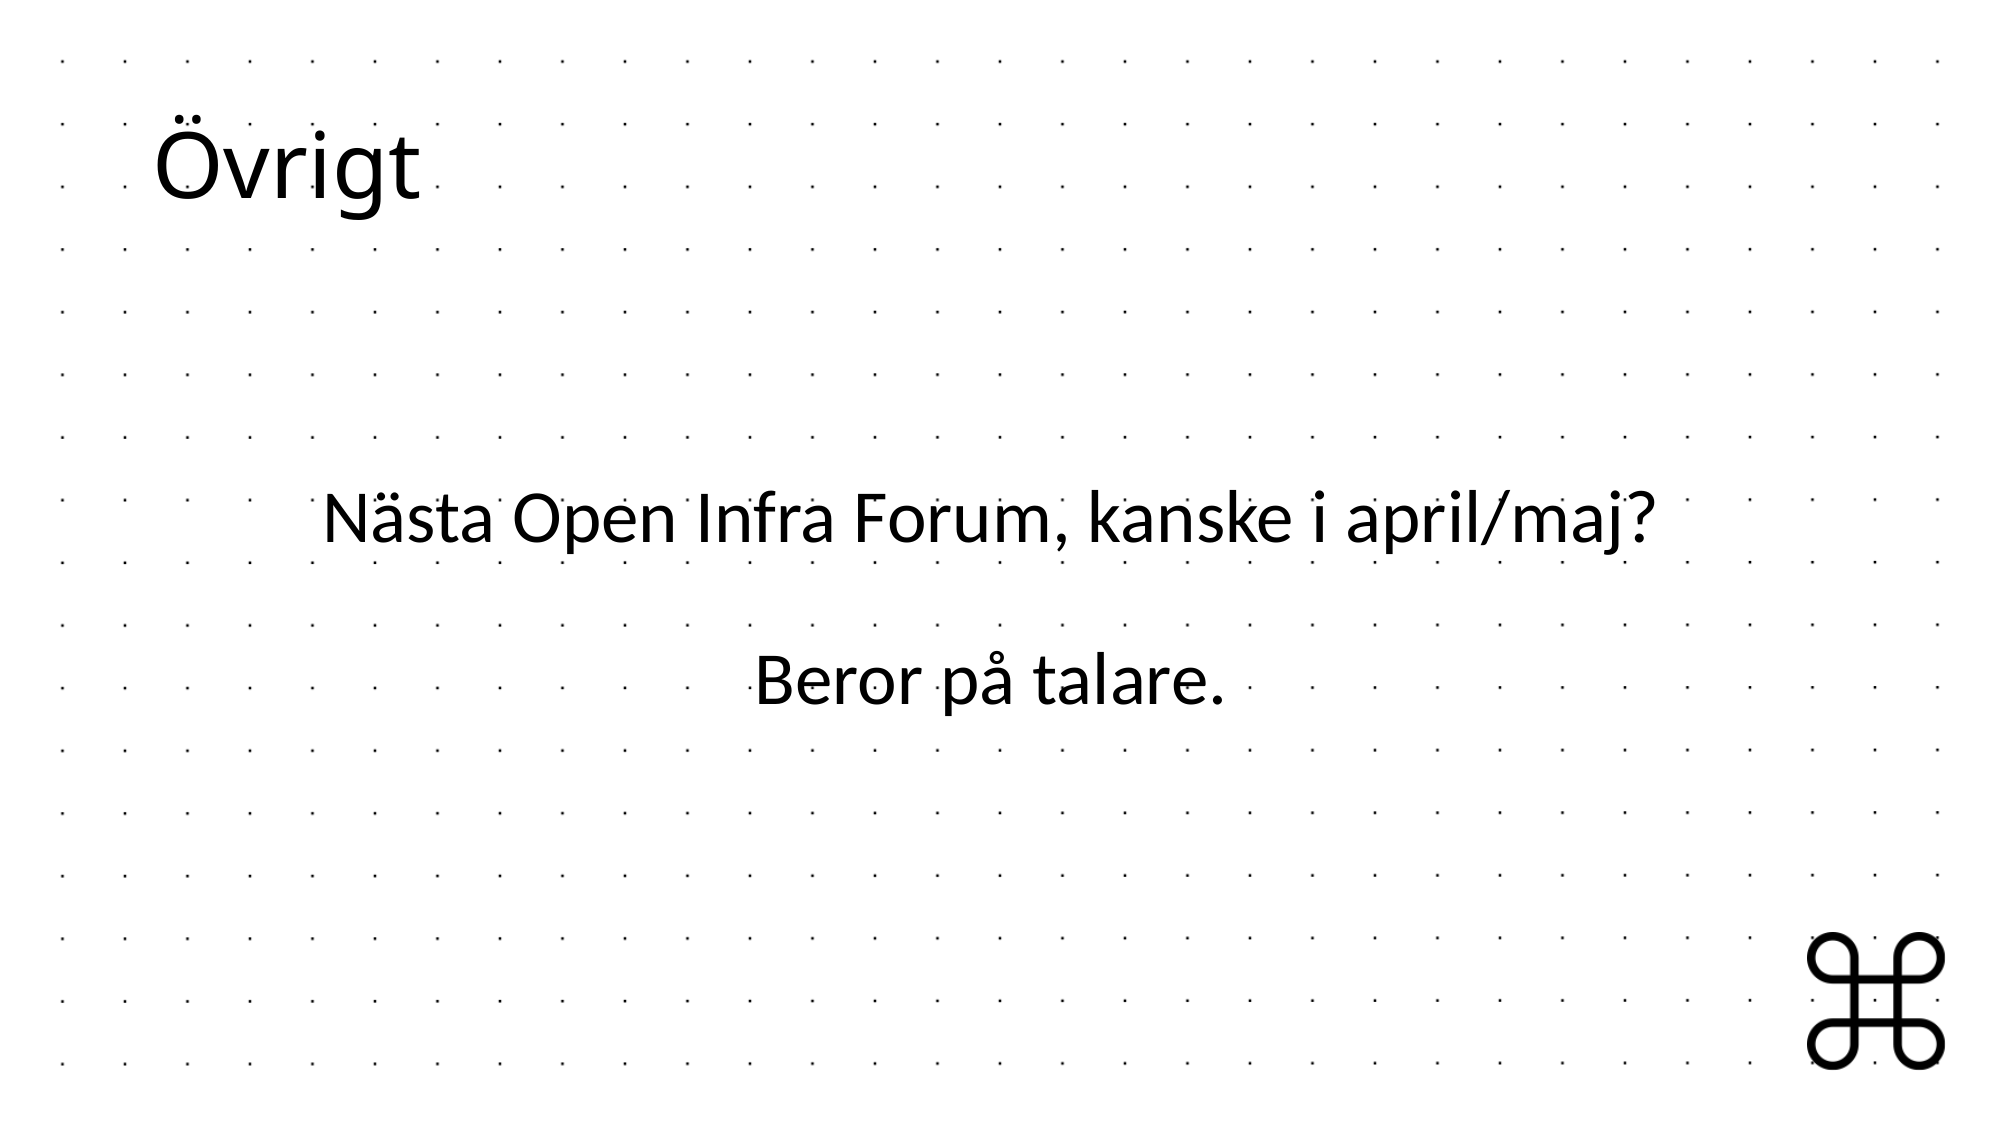

Övrigt
Nästa Open Infra Forum, kanske i april/maj?
Beror på talare.